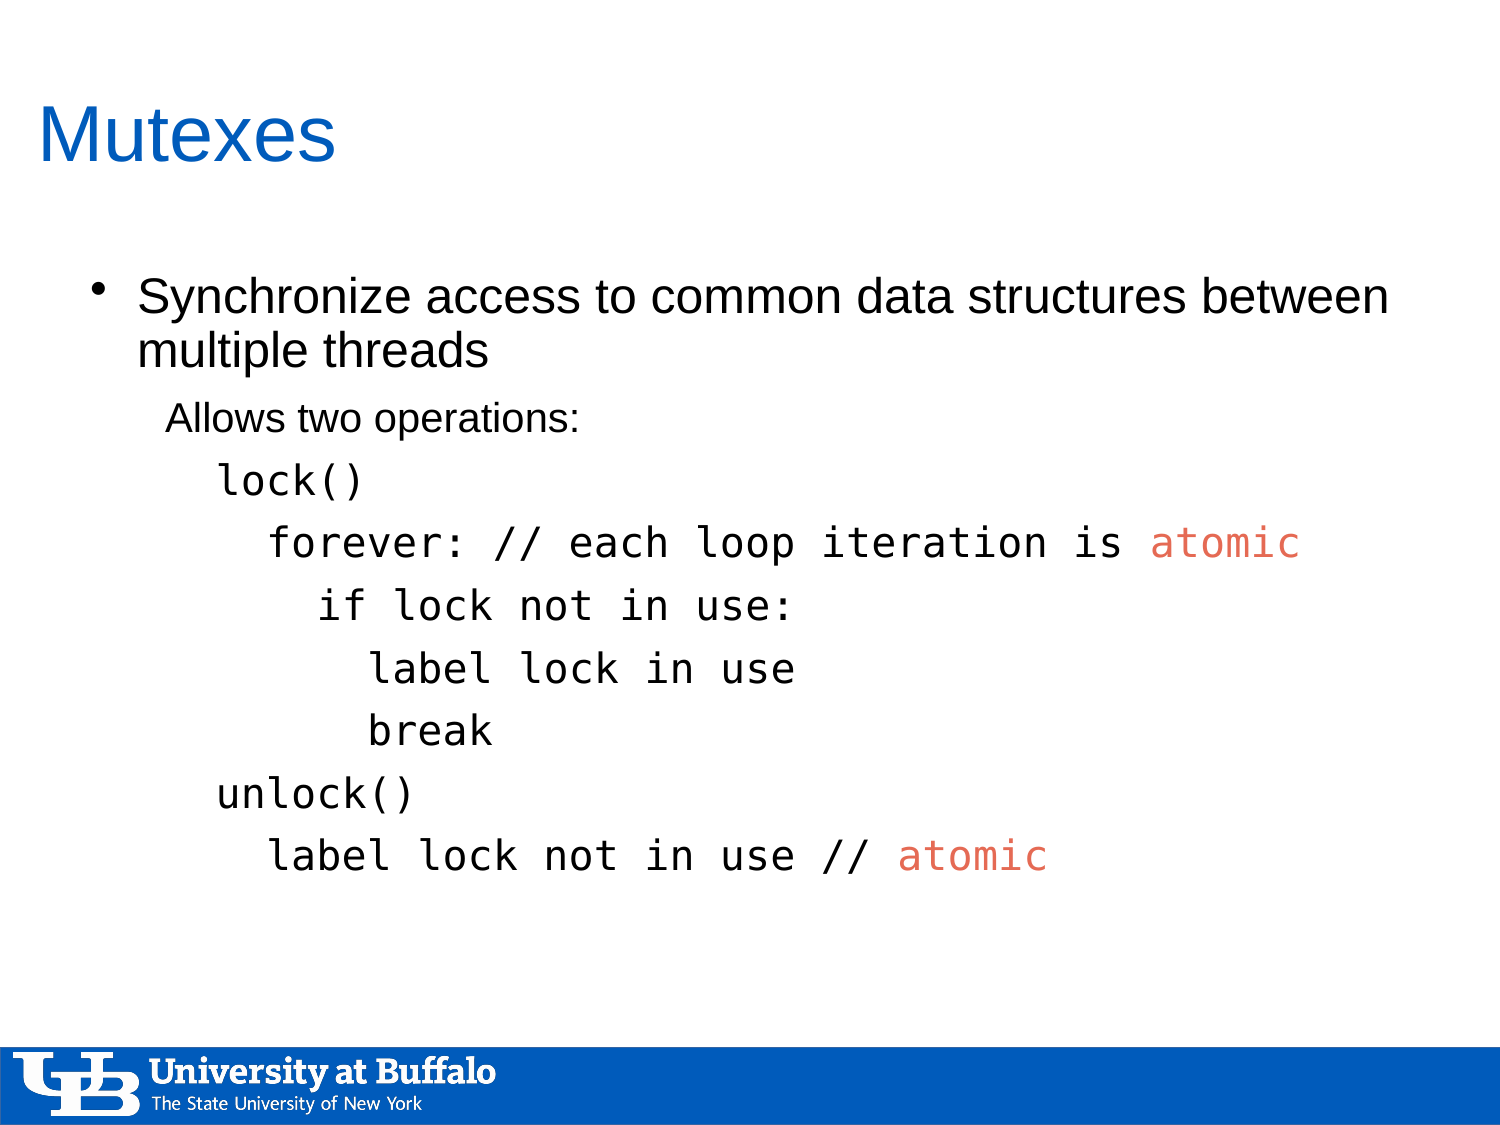

# Mutexes
Synchronize access to common data structures between multiple threads
Allows two operations:
 lock()
 forever: // each loop iteration is atomic
 if lock not in use:
 label lock in use
 break
 unlock()
 label lock not in use // atomic